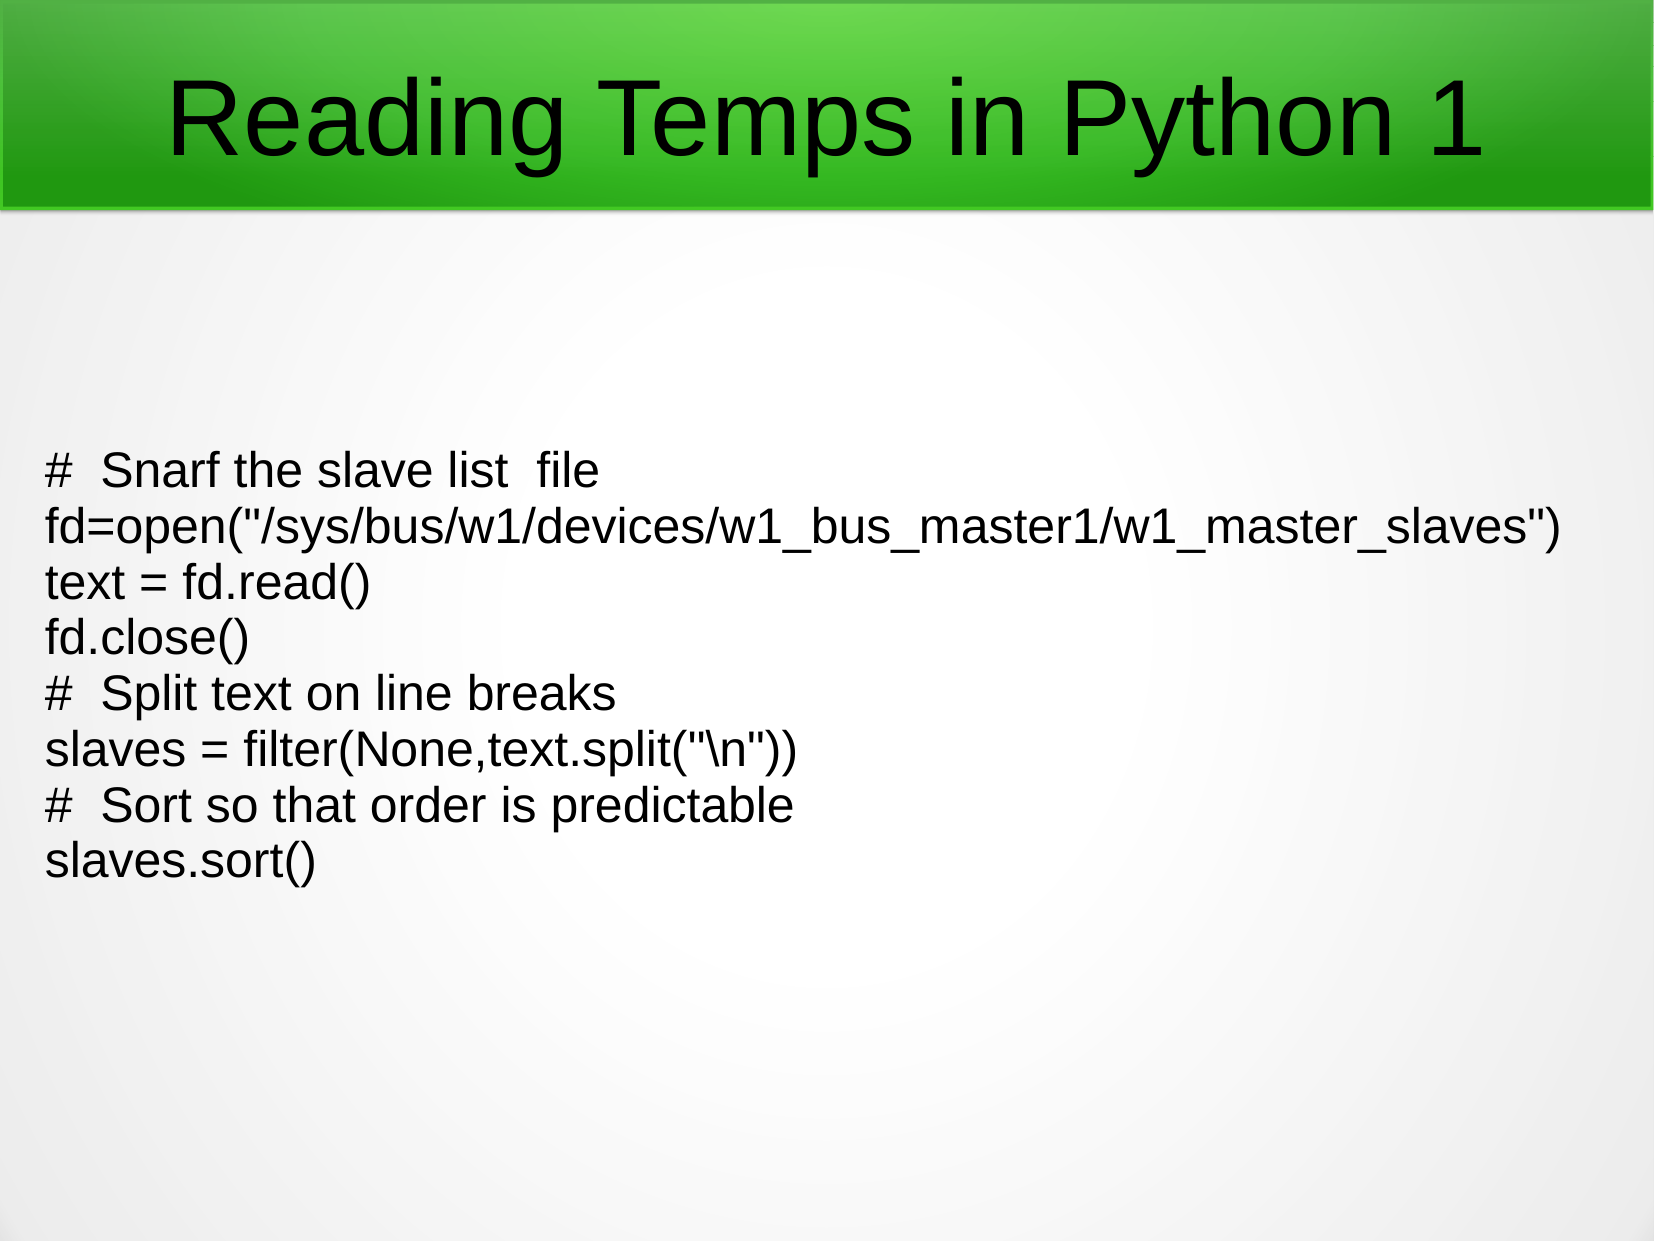

# Reading Temps in Python 1
# Snarf the slave list file
fd=open("/sys/bus/w1/devices/w1_bus_master1/w1_master_slaves")
text = fd.read()
fd.close()
# Split text on line breaks
slaves = filter(None,text.split("\n"))
# Sort so that order is predictable
slaves.sort()